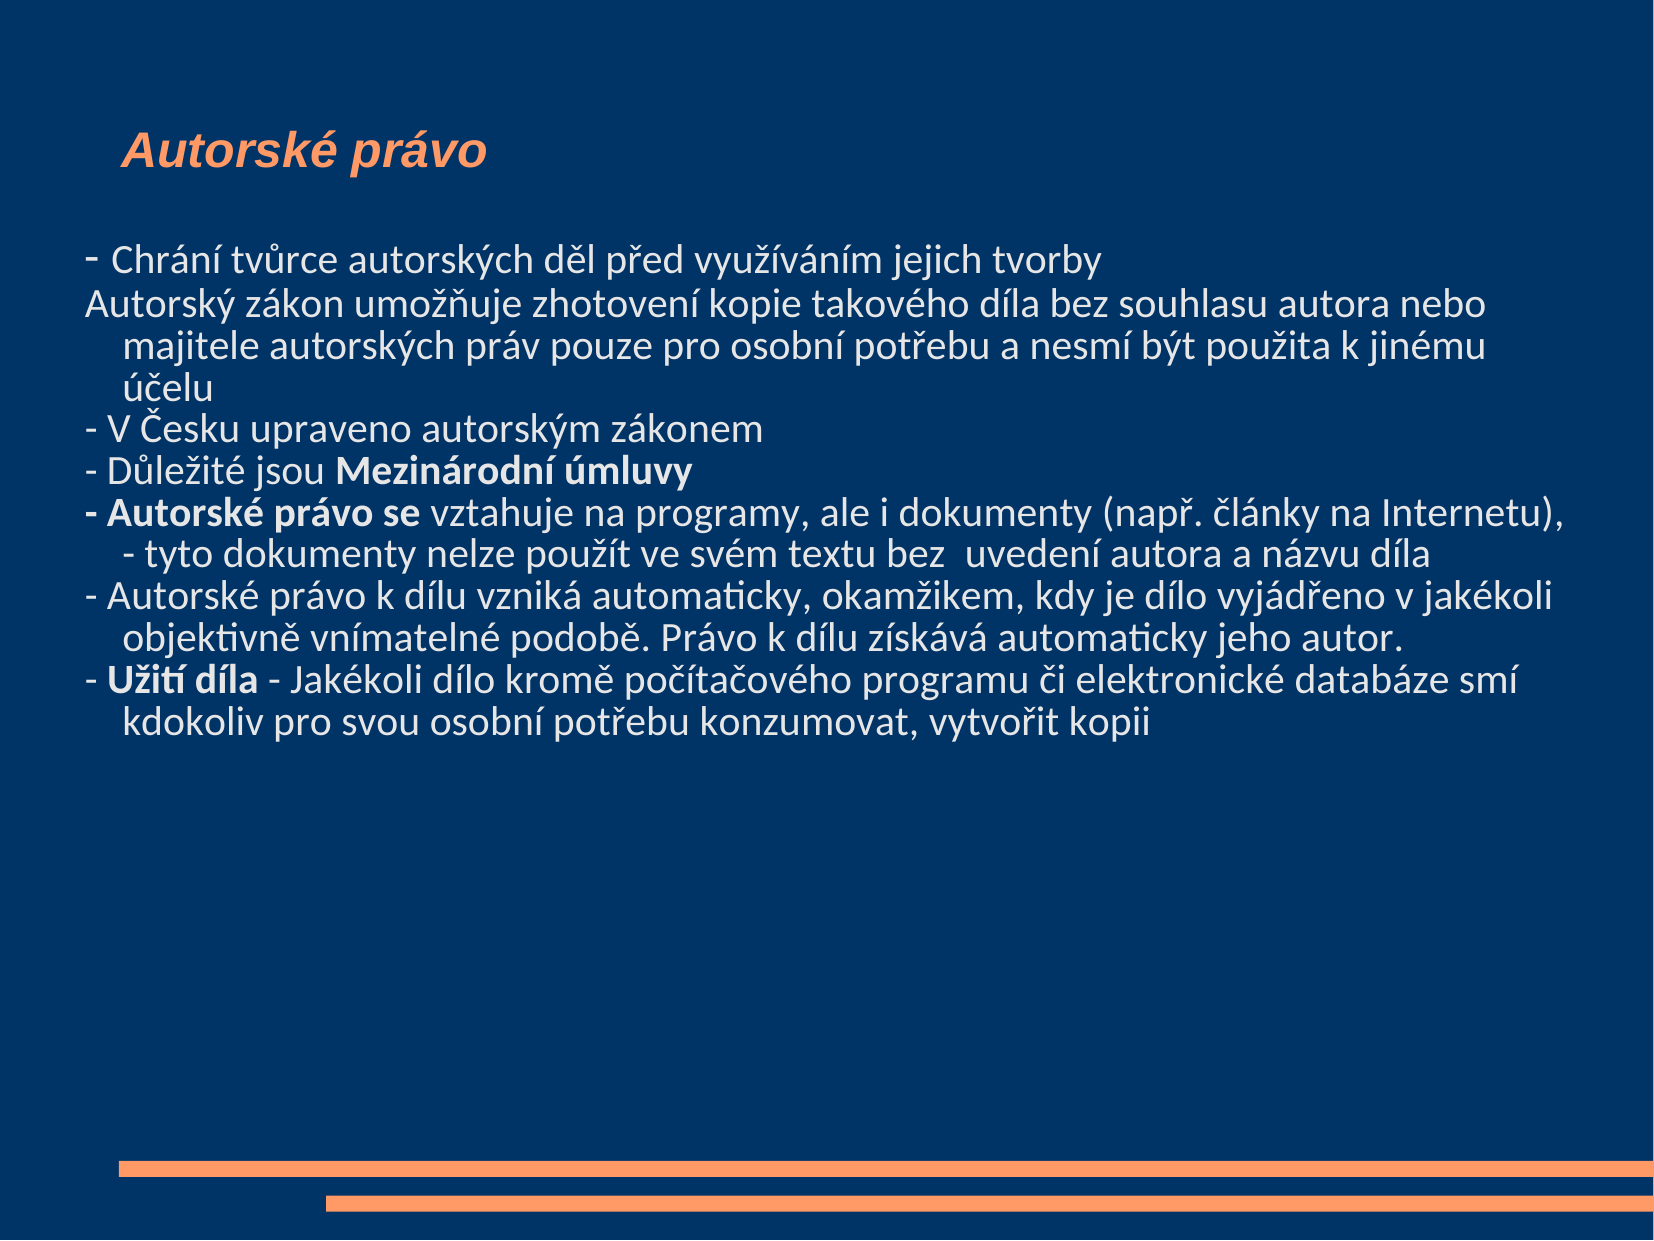

# Autorské právo
- Chrání tvůrce autorských děl před využíváním jejich tvorby
Autorský zákon umožňuje zhotovení kopie takového díla bez souhlasu autora nebo majitele autorských práv pouze pro osobní potřebu a nesmí být použita k jinému účelu
- V Česku upraveno autorským zákonem
- Důležité jsou Mezinárodní úmluvy
- Autorské právo se vztahuje na programy, ale i dokumenty (např. články na Internetu), - tyto dokumenty nelze použít ve svém textu bez  uvedení autora a názvu díla
- Autorské právo k dílu vzniká automaticky, okamžikem, kdy je dílo vyjádřeno v jakékoli objektivně vnímatelné podobě. Právo k dílu získává automaticky jeho autor.
- Užití díla - Jakékoli dílo kromě počítačového programu či elektronické databáze smí kdokoliv pro svou osobní potřebu konzumovat, vytvořit kopii